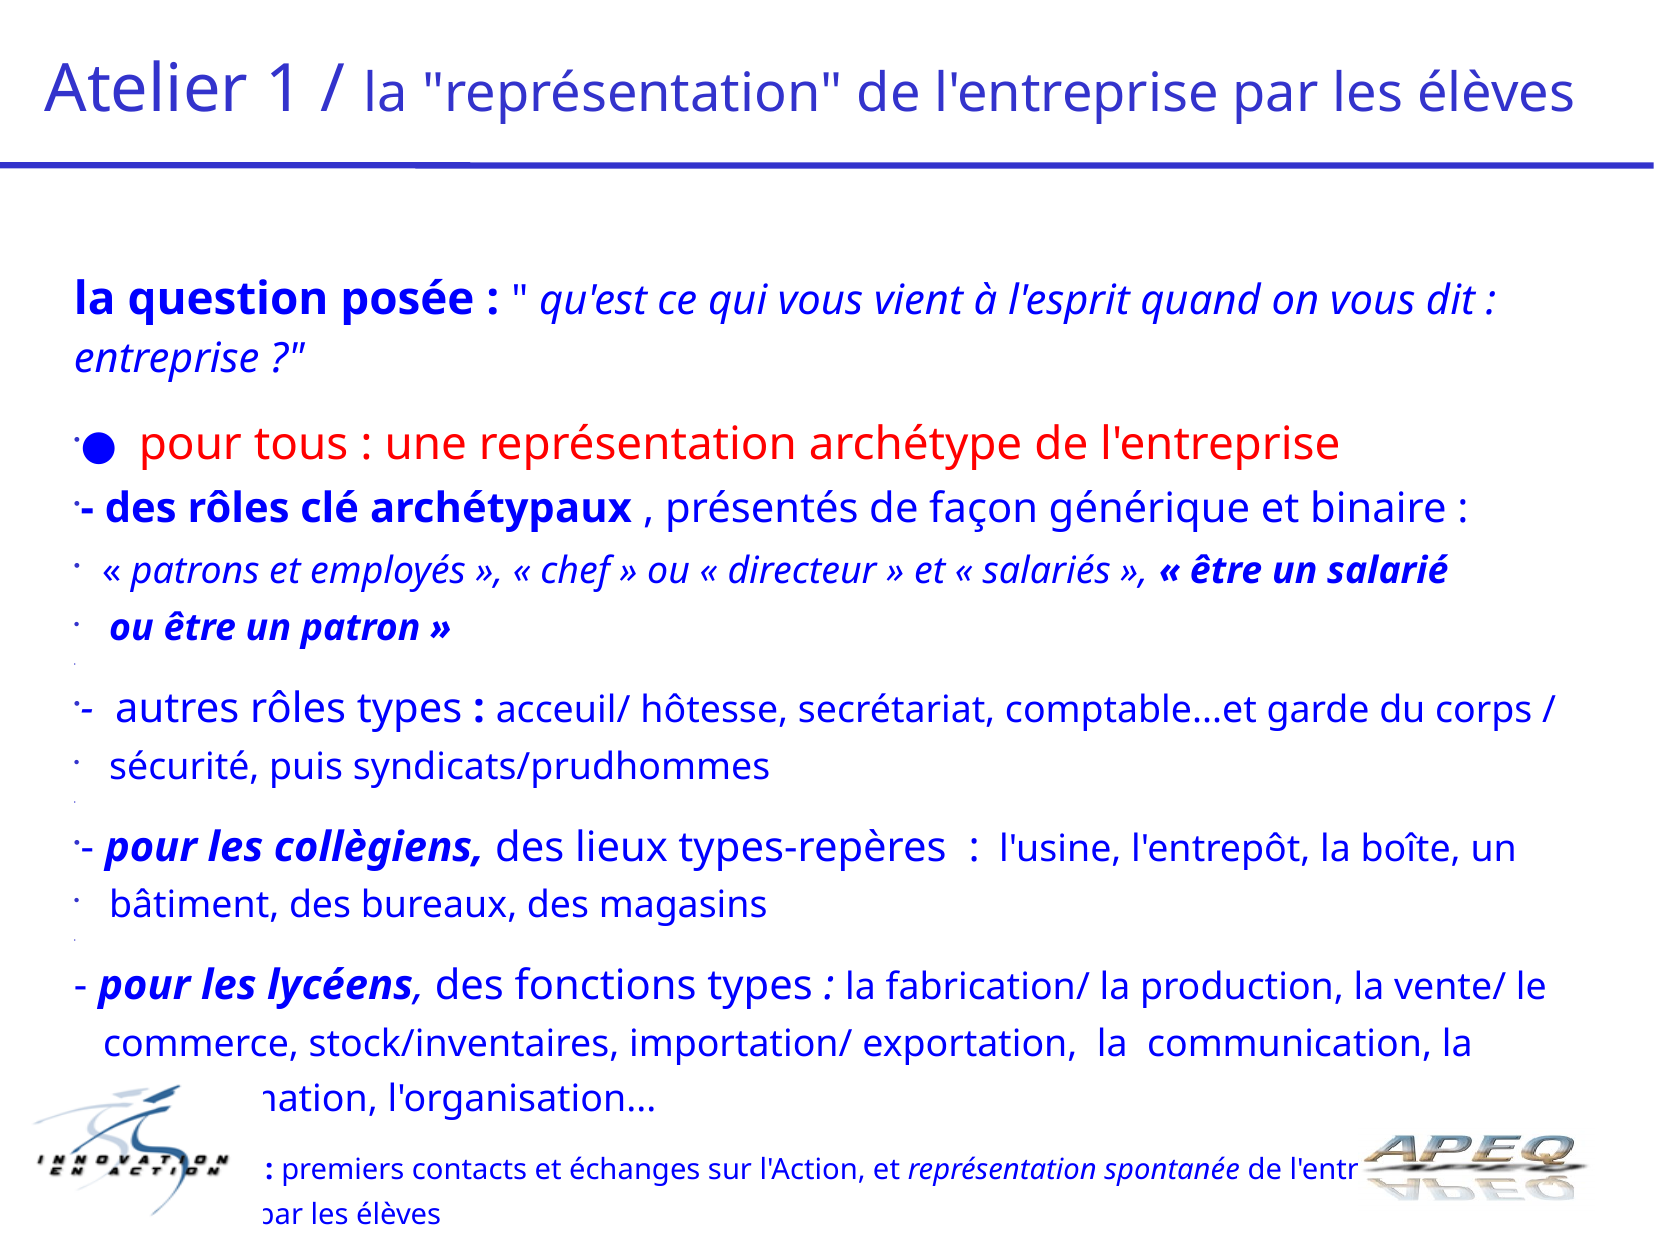

Atelier 1 / la "représentation" de l'entreprise par les élèves
la question posée : " qu'est ce qui vous vient à l'esprit quand on vous dit : entreprise ?"
● pour tous : une représentation archétype de l'entreprise
- des rôles clé archétypaux , présentés de façon générique et binaire :
 « patrons et employés », « chef » ou « directeur » et « salariés », « être un salarié
 ou être un patron »
- autres rôles types : acceuil/ hôtesse, secrétariat, comptable...et garde du corps /
 sécurité, puis syndicats/prudhommes
- pour les collègiens, des lieux types-repères :  l'usine, l'entrepôt, la boîte, un
 bâtiment, des bureaux, des magasins
- pour les lycéens, des fonctions types : la fabrication/ la production, la vente/ le
 commerce, stock/inventaires, importation/ exportation, la communication, la
 consommation, l'organisation...
 *Atelier 1: premiers contacts et échanges sur l'Action, et représentation spontanée de l'entreprise
 par les élèves